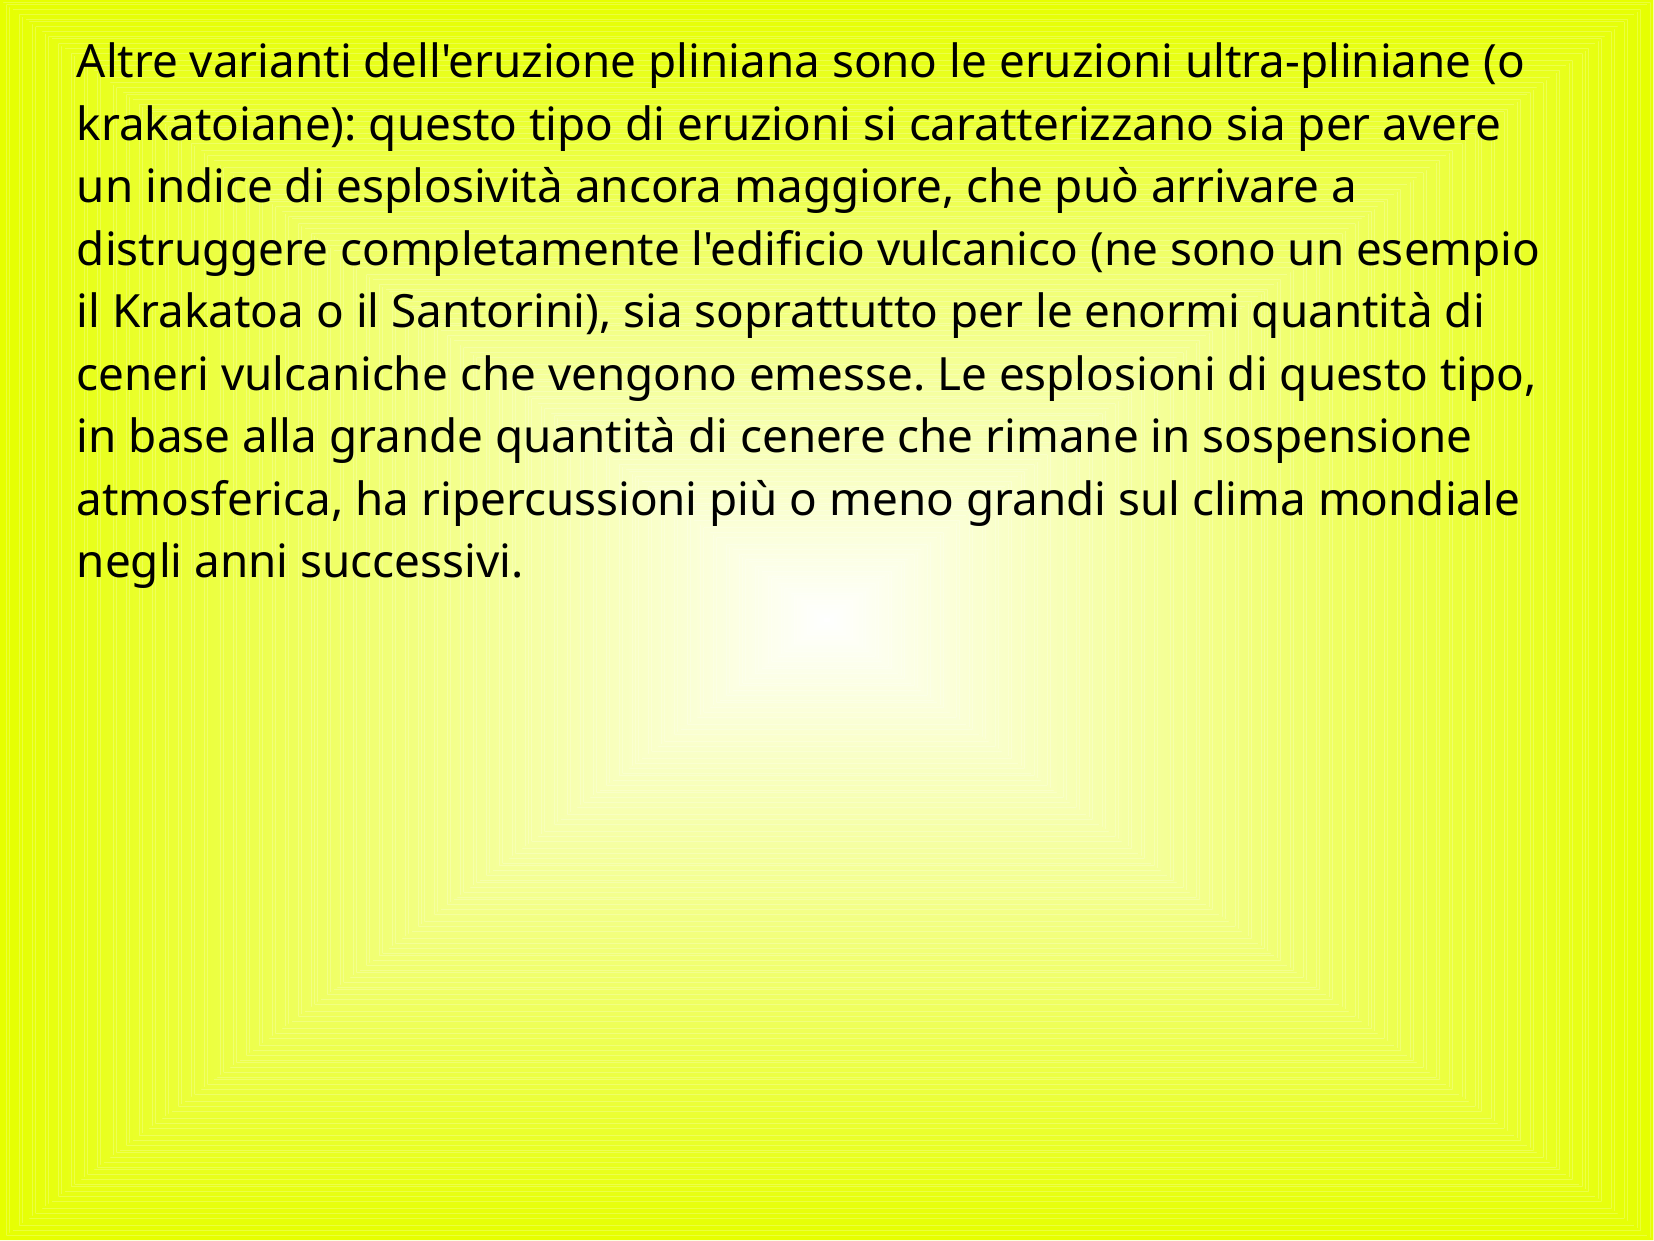

# Altre varianti dell'eruzione pliniana sono le eruzioni ultra-pliniane (o krakatoiane): questo tipo di eruzioni si caratterizzano sia per avere un indice di esplosività ancora maggiore, che può arrivare a distruggere completamente l'edificio vulcanico (ne sono un esempio il Krakatoa o il Santorini), sia soprattutto per le enormi quantità di ceneri vulcaniche che vengono emesse. Le esplosioni di questo tipo, in base alla grande quantità di cenere che rimane in sospensione atmosferica, ha ripercussioni più o meno grandi sul clima mondiale negli anni successivi.